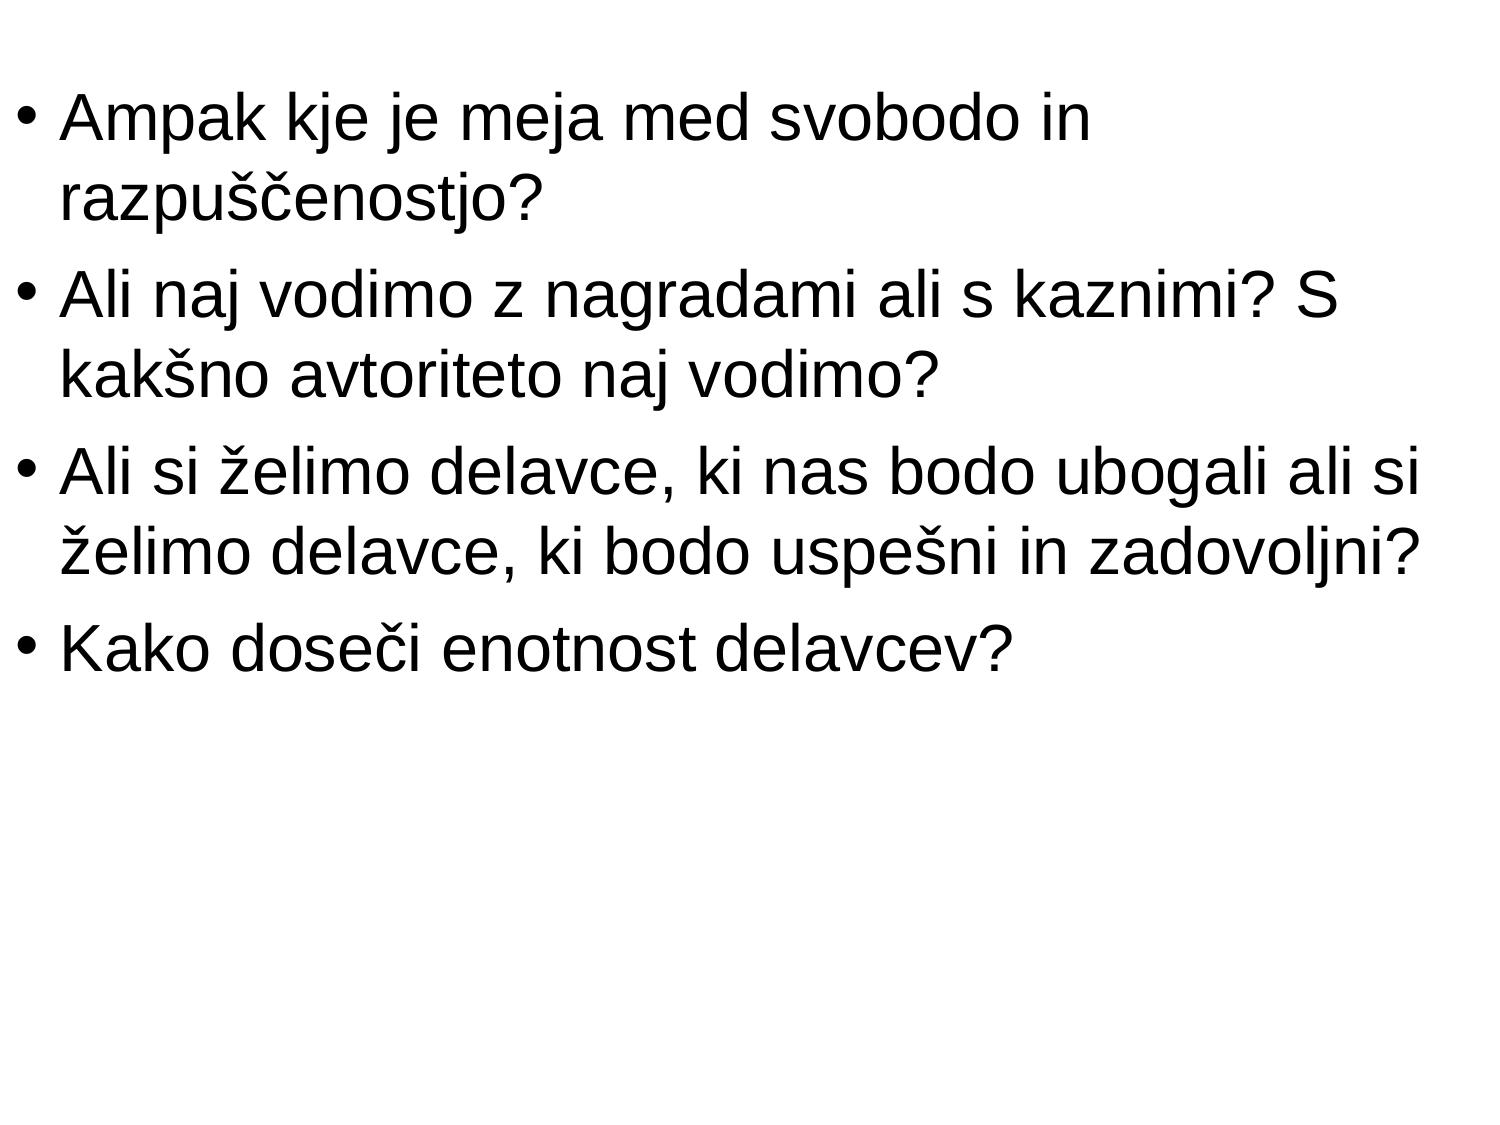

# Ampak kje je meja med svobodo in razpuščenostjo?
Ali naj vodimo z nagradami ali s kaznimi? S kakšno avtoriteto naj vodimo?
Ali si želimo delavce, ki nas bodo ubogali ali si želimo delavce, ki bodo uspešni in zadovoljni?
Kako doseči enotnost delavcev?